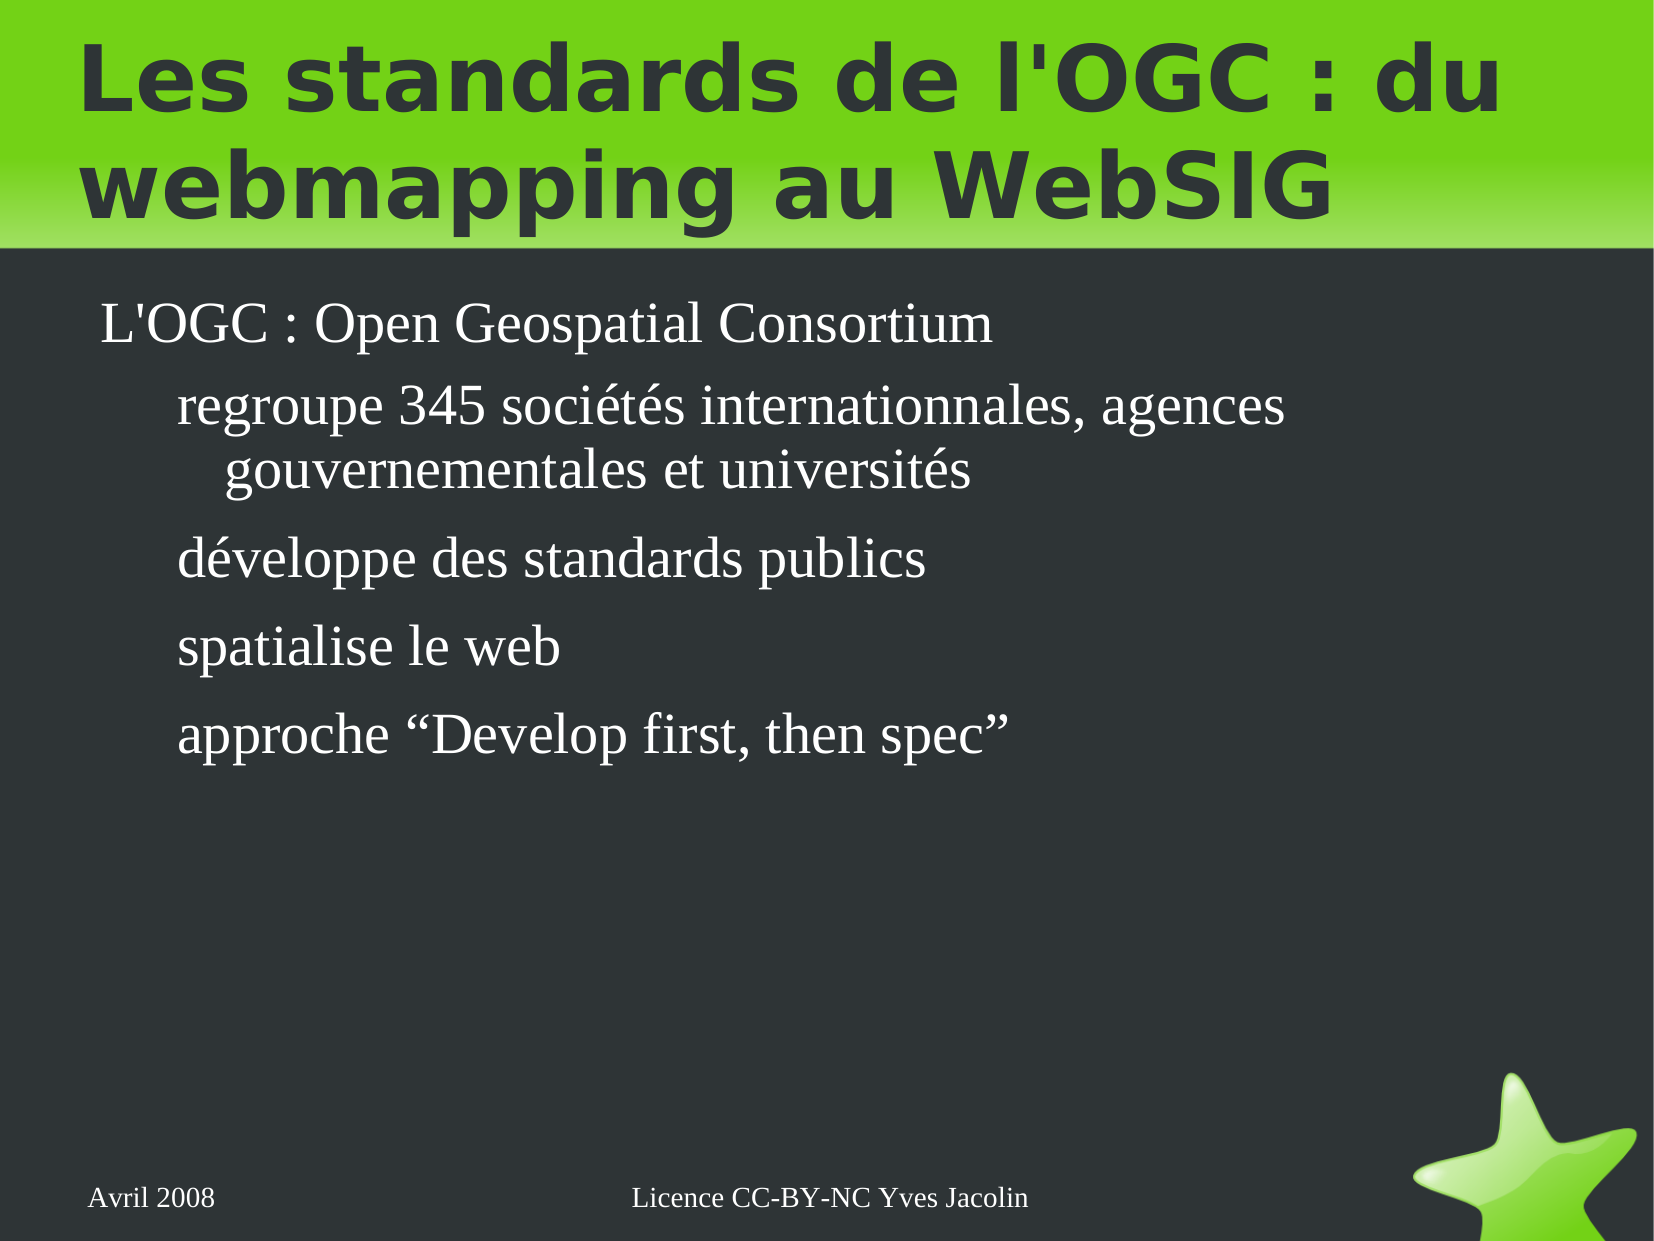

# Les standards de l'OGC : du webmapping au WebSIG
L'OGC : Open Geospatial Consortium
regroupe 345 sociétés internationnales, agences gouvernementales et universités
développe des standards publics
spatialise le web
approche “Develop first, then spec”